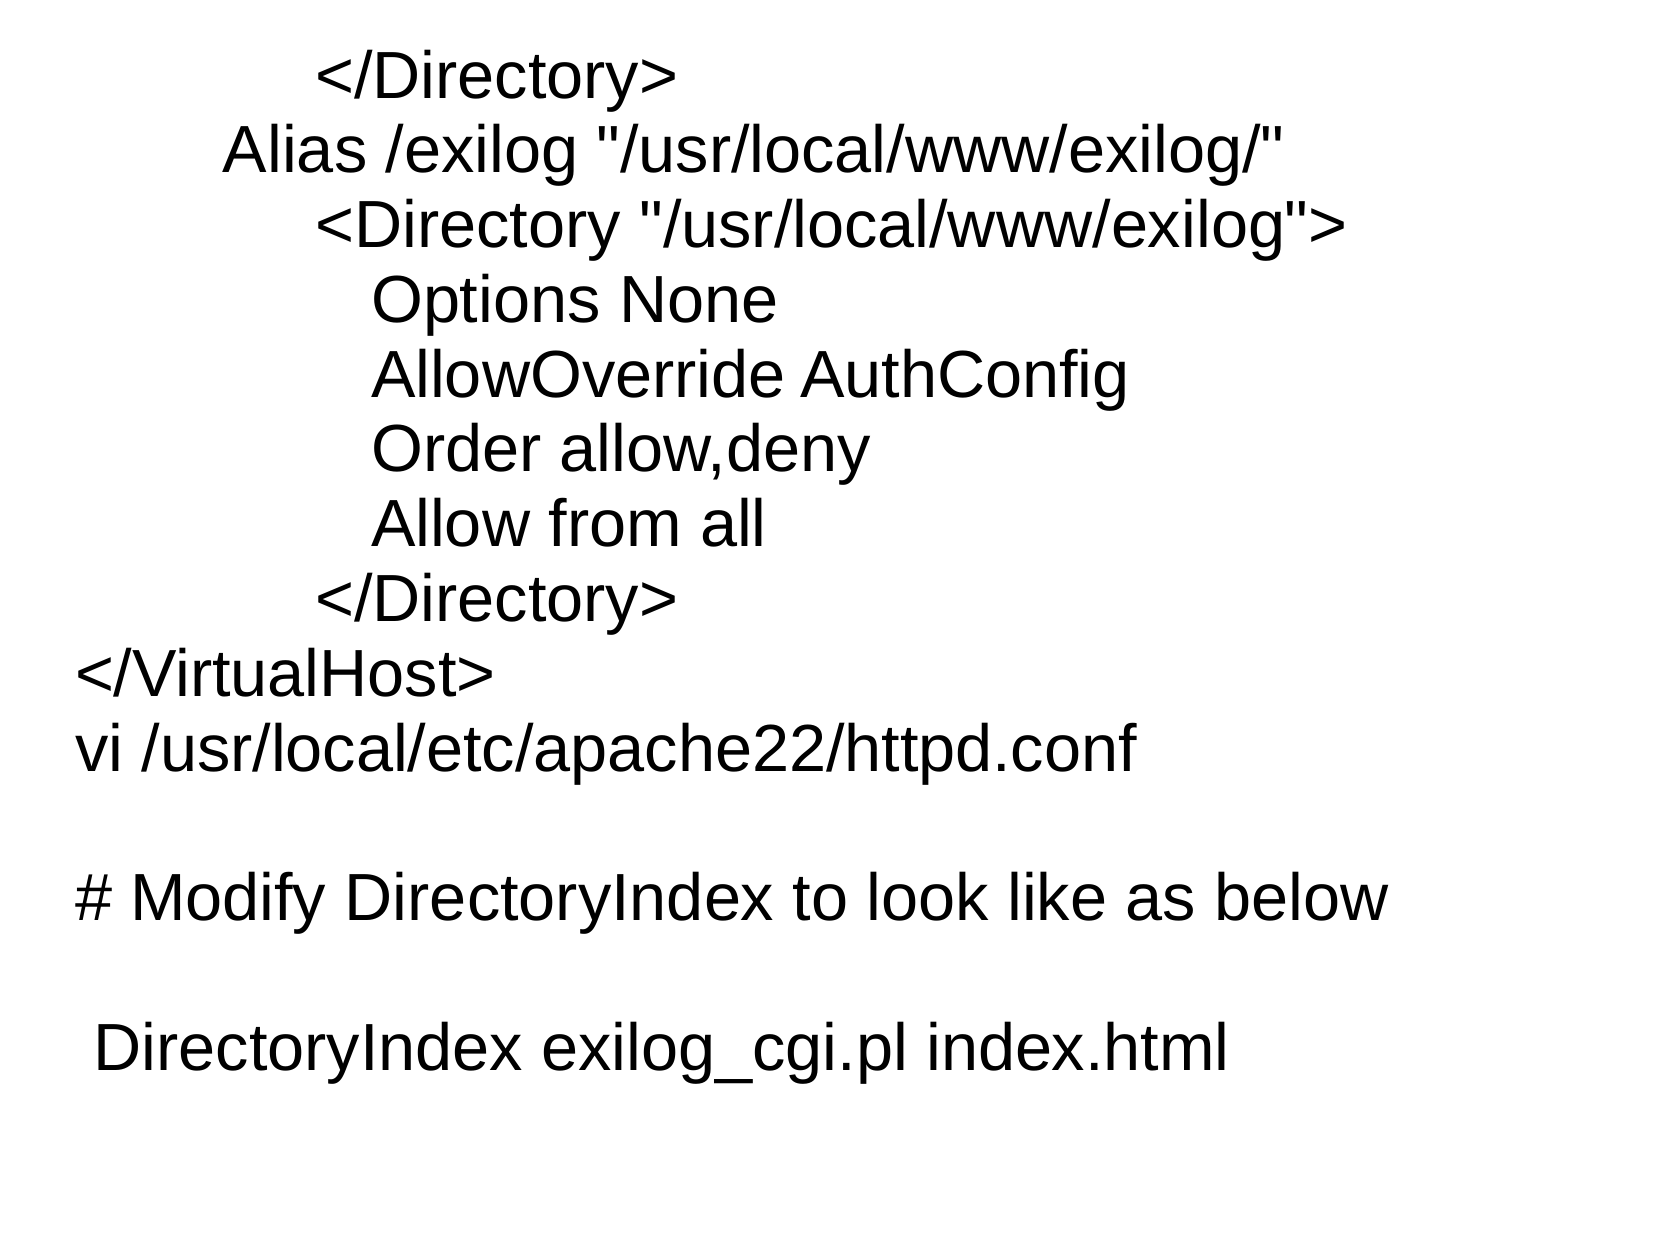

# </Directory>
 Alias /exilog "/usr/local/www/exilog/"
 <Directory "/usr/local/www/exilog">
 Options None
 AllowOverride AuthConfig
 Order allow,deny
 Allow from all
 </Directory>
</VirtualHost>
vi /usr/local/etc/apache22/httpd.conf
# Modify DirectoryIndex to look like as below
 DirectoryIndex exilog_cgi.pl index.html